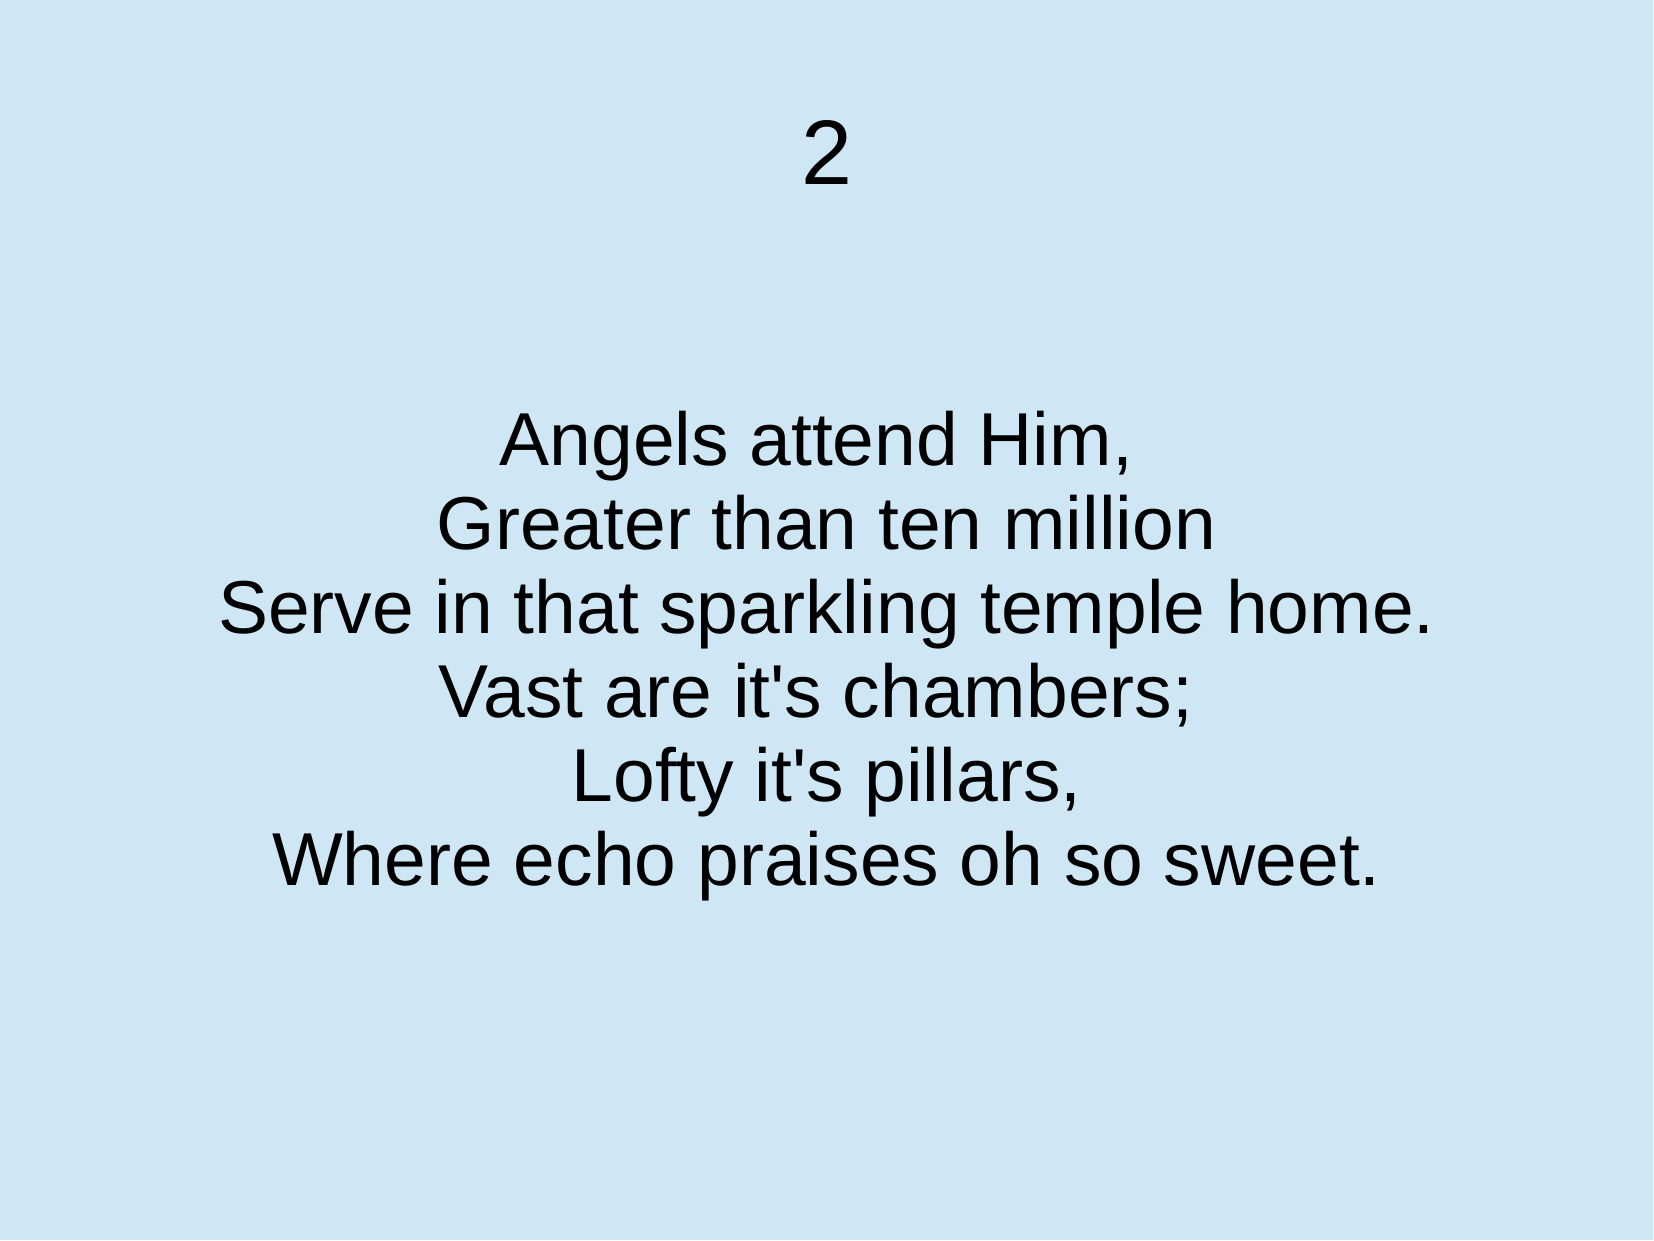

# 2
Angels attend Him,
Greater than ten million
Serve in that sparkling temple home.
Vast are it's chambers;
Lofty it's pillars,
Where echo praises oh so sweet.